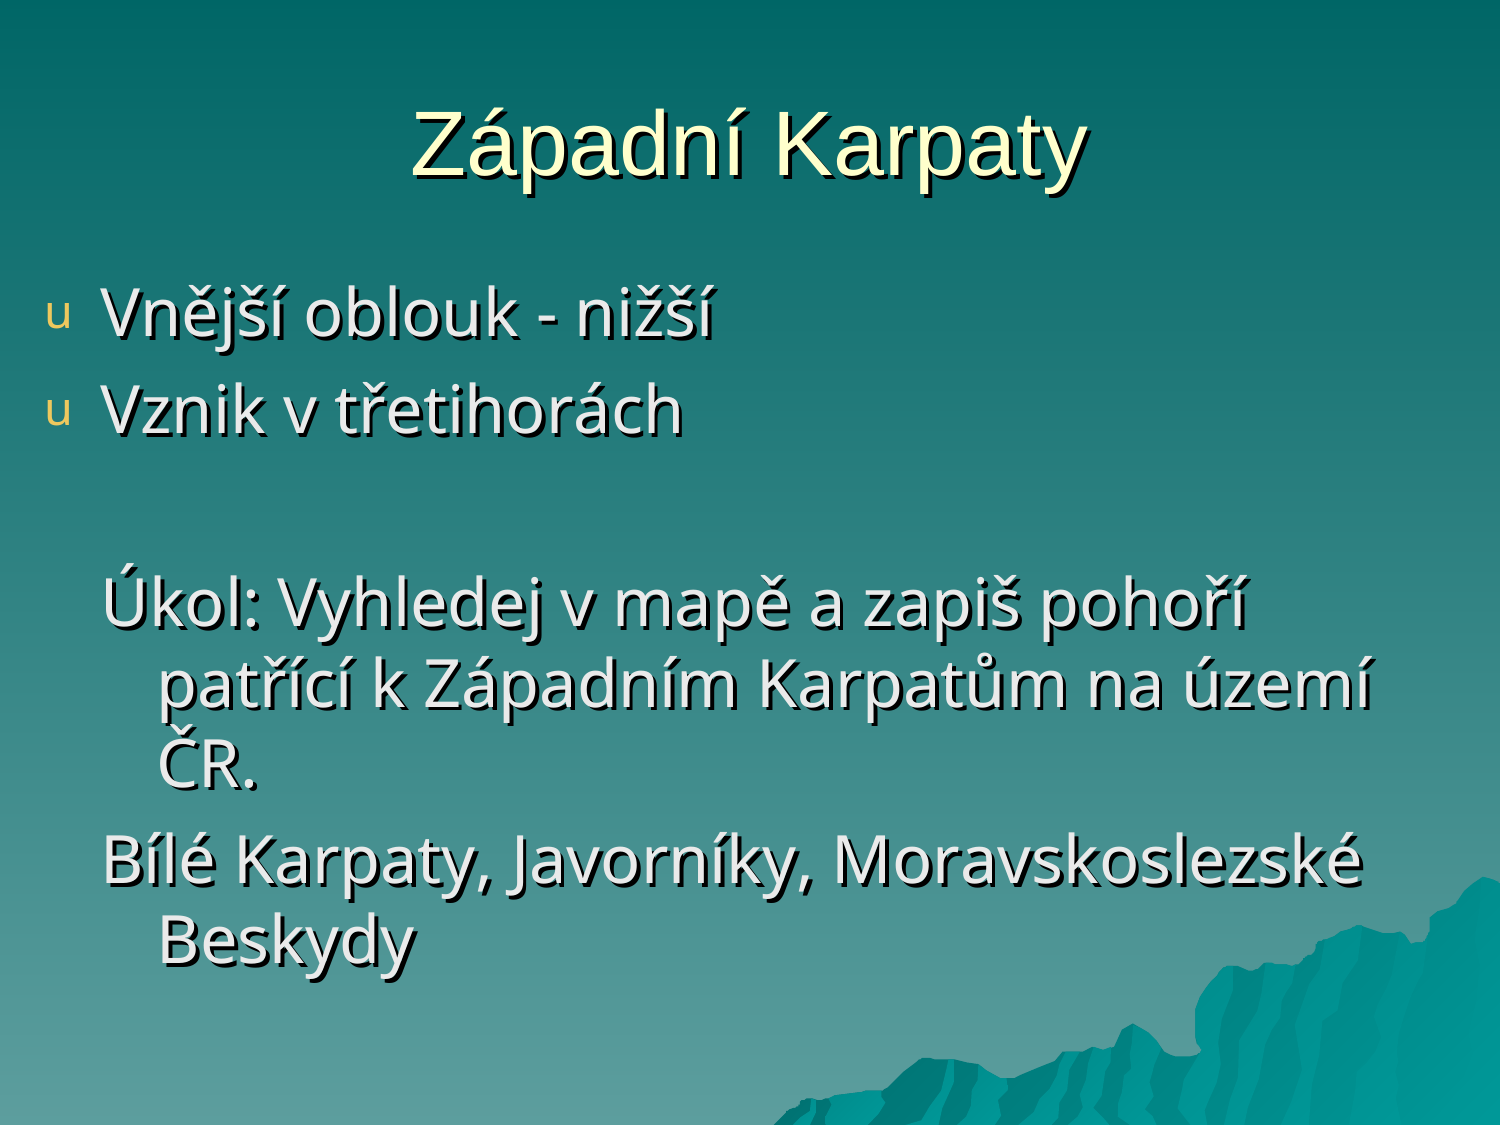

# Západní Karpaty
Vnější oblouk - nižší
Vznik v třetihorách
Úkol: Vyhledej v mapě a zapiš pohoří patřící k Západním Karpatům na území ČR.
Bílé Karpaty, Javorníky, Moravskoslezské Beskydy